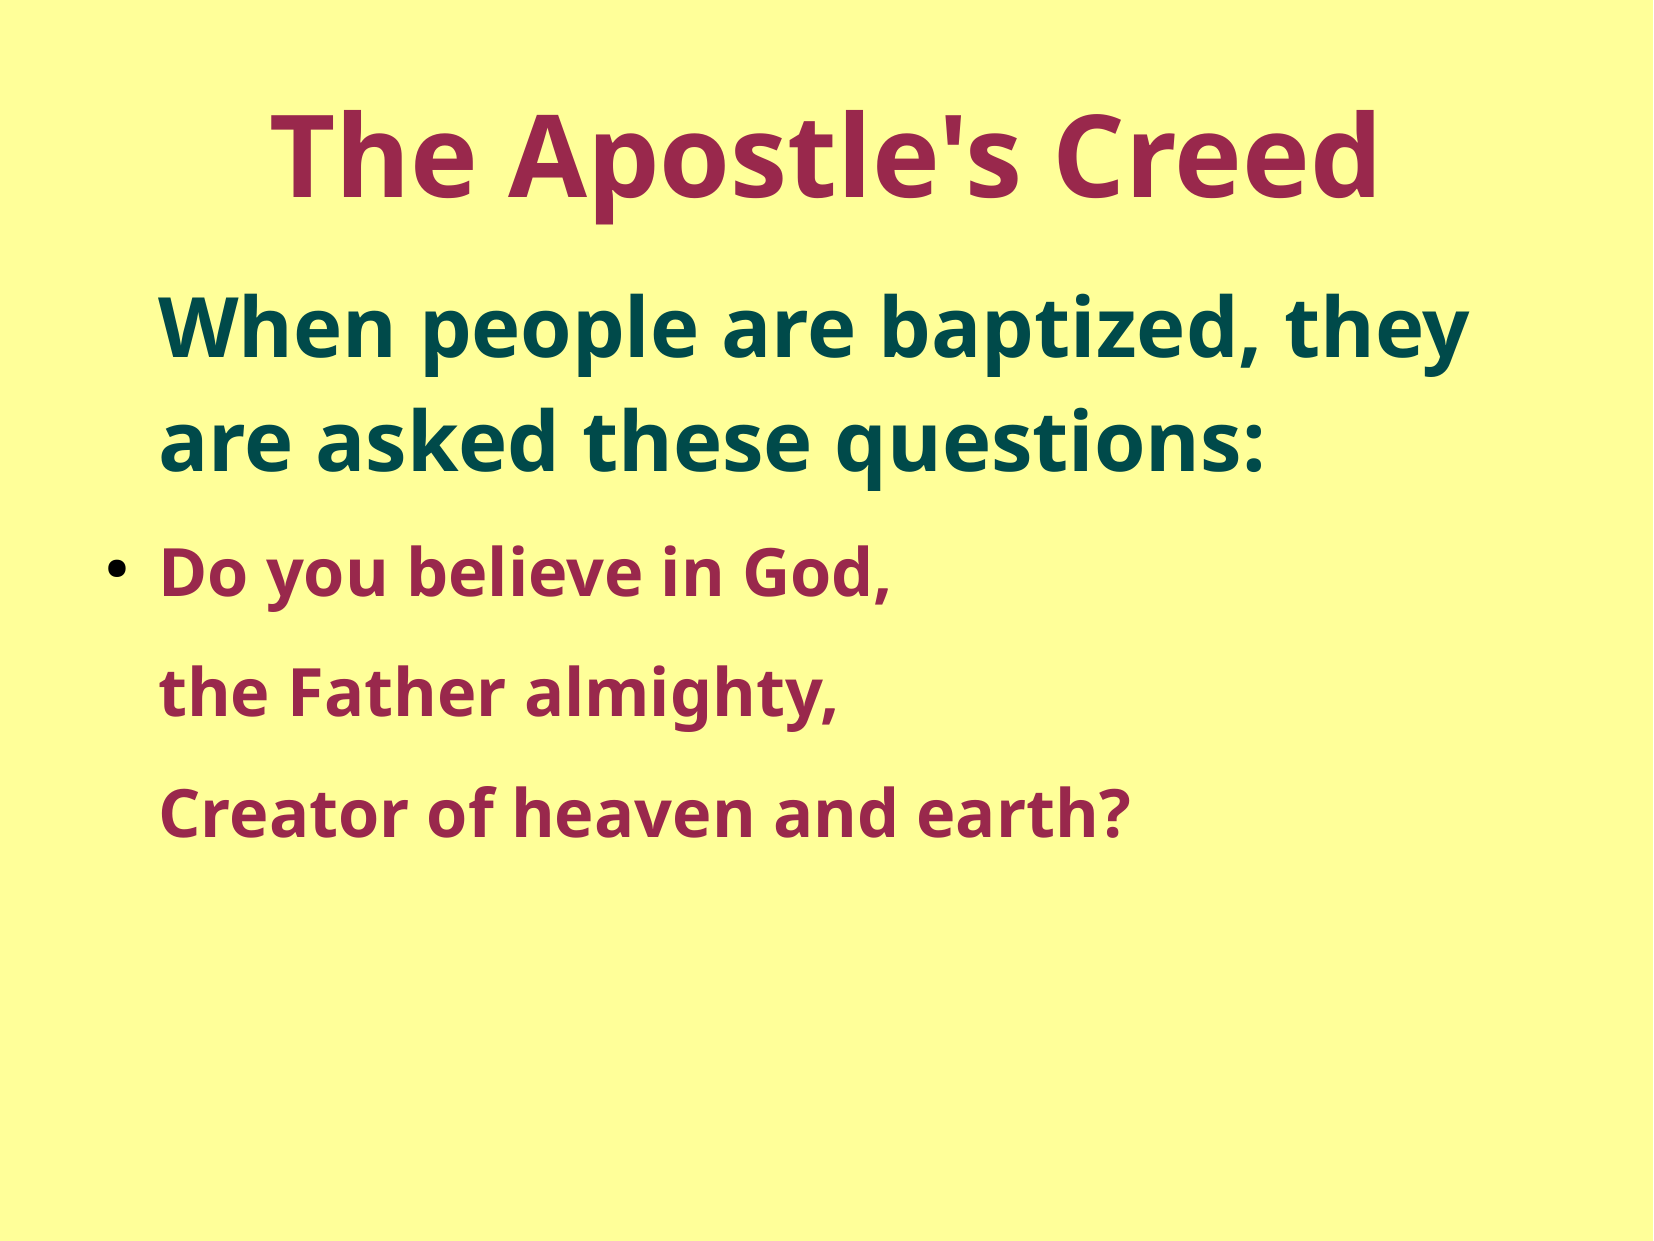

The Apostle's Creed
# When people are baptized, they are asked these questions:
Do you believe in God,
the Father almighty,
Creator of heaven and earth?